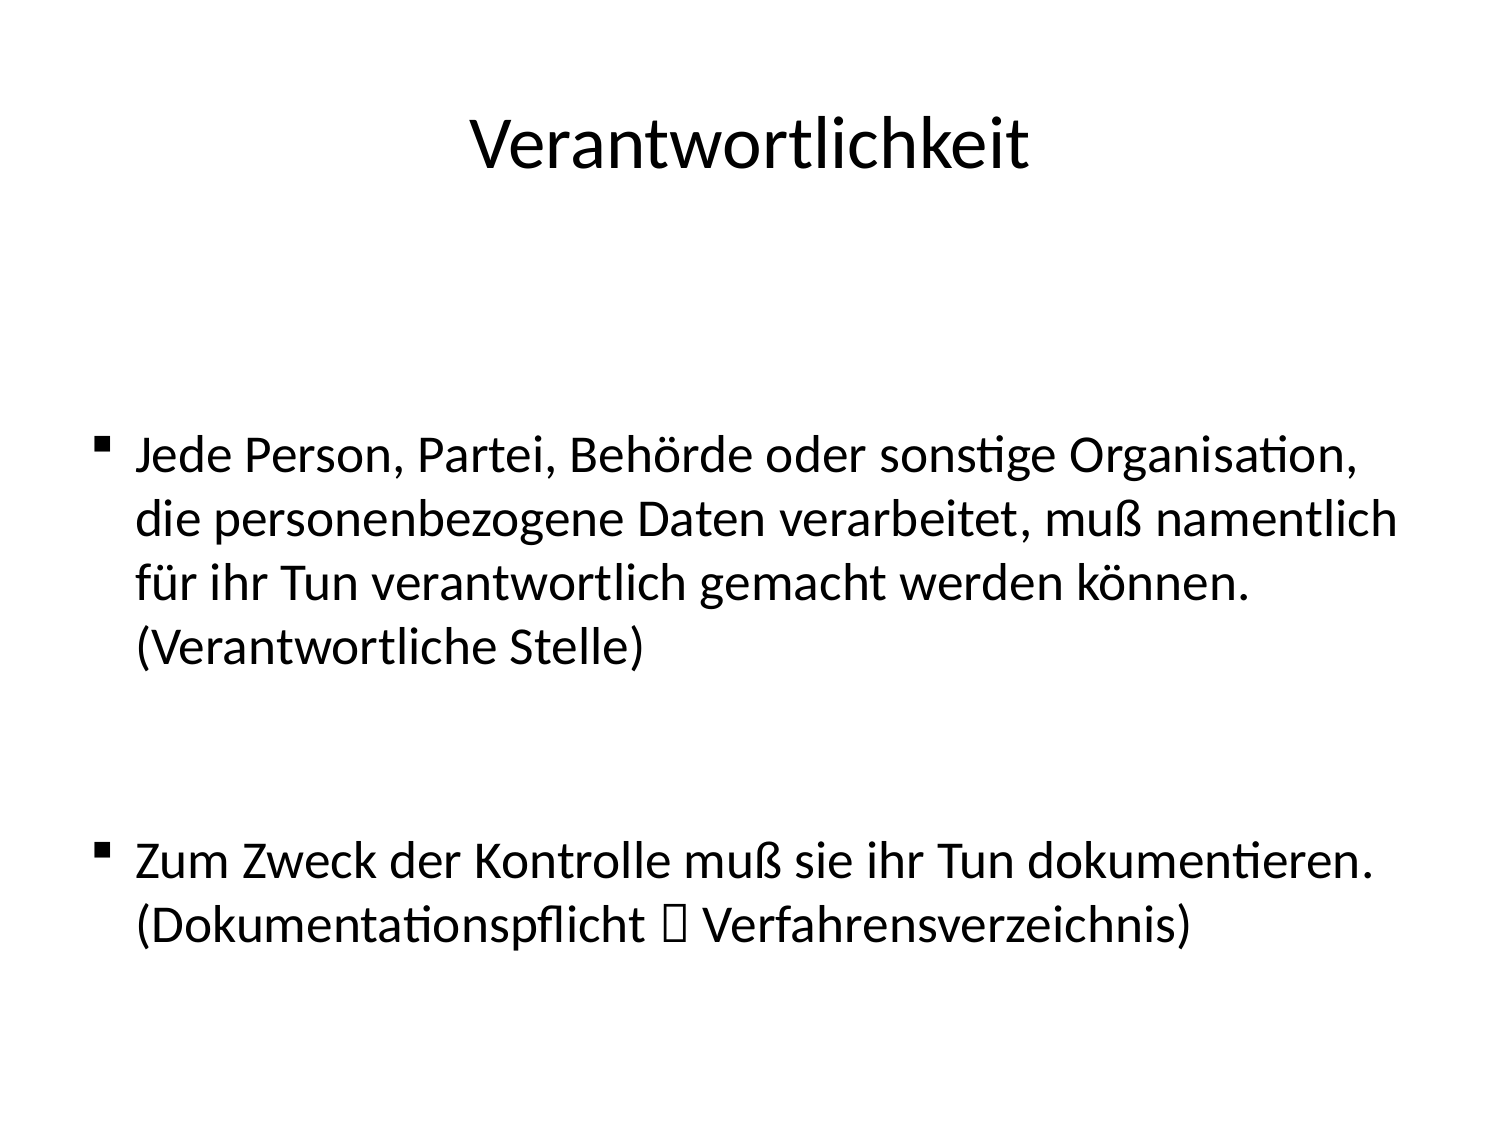

# Verantwortlichkeit
Jede Person, Partei, Behörde oder sonstige Organisation, die personenbezogene Daten verarbeitet, muß namentlich für ihr Tun verantwortlich gemacht werden können.
(Verantwortliche Stelle)
Zum Zweck der Kontrolle muß sie ihr Tun dokumentieren. (Dokumentationspflicht  Verfahrensverzeichnis)